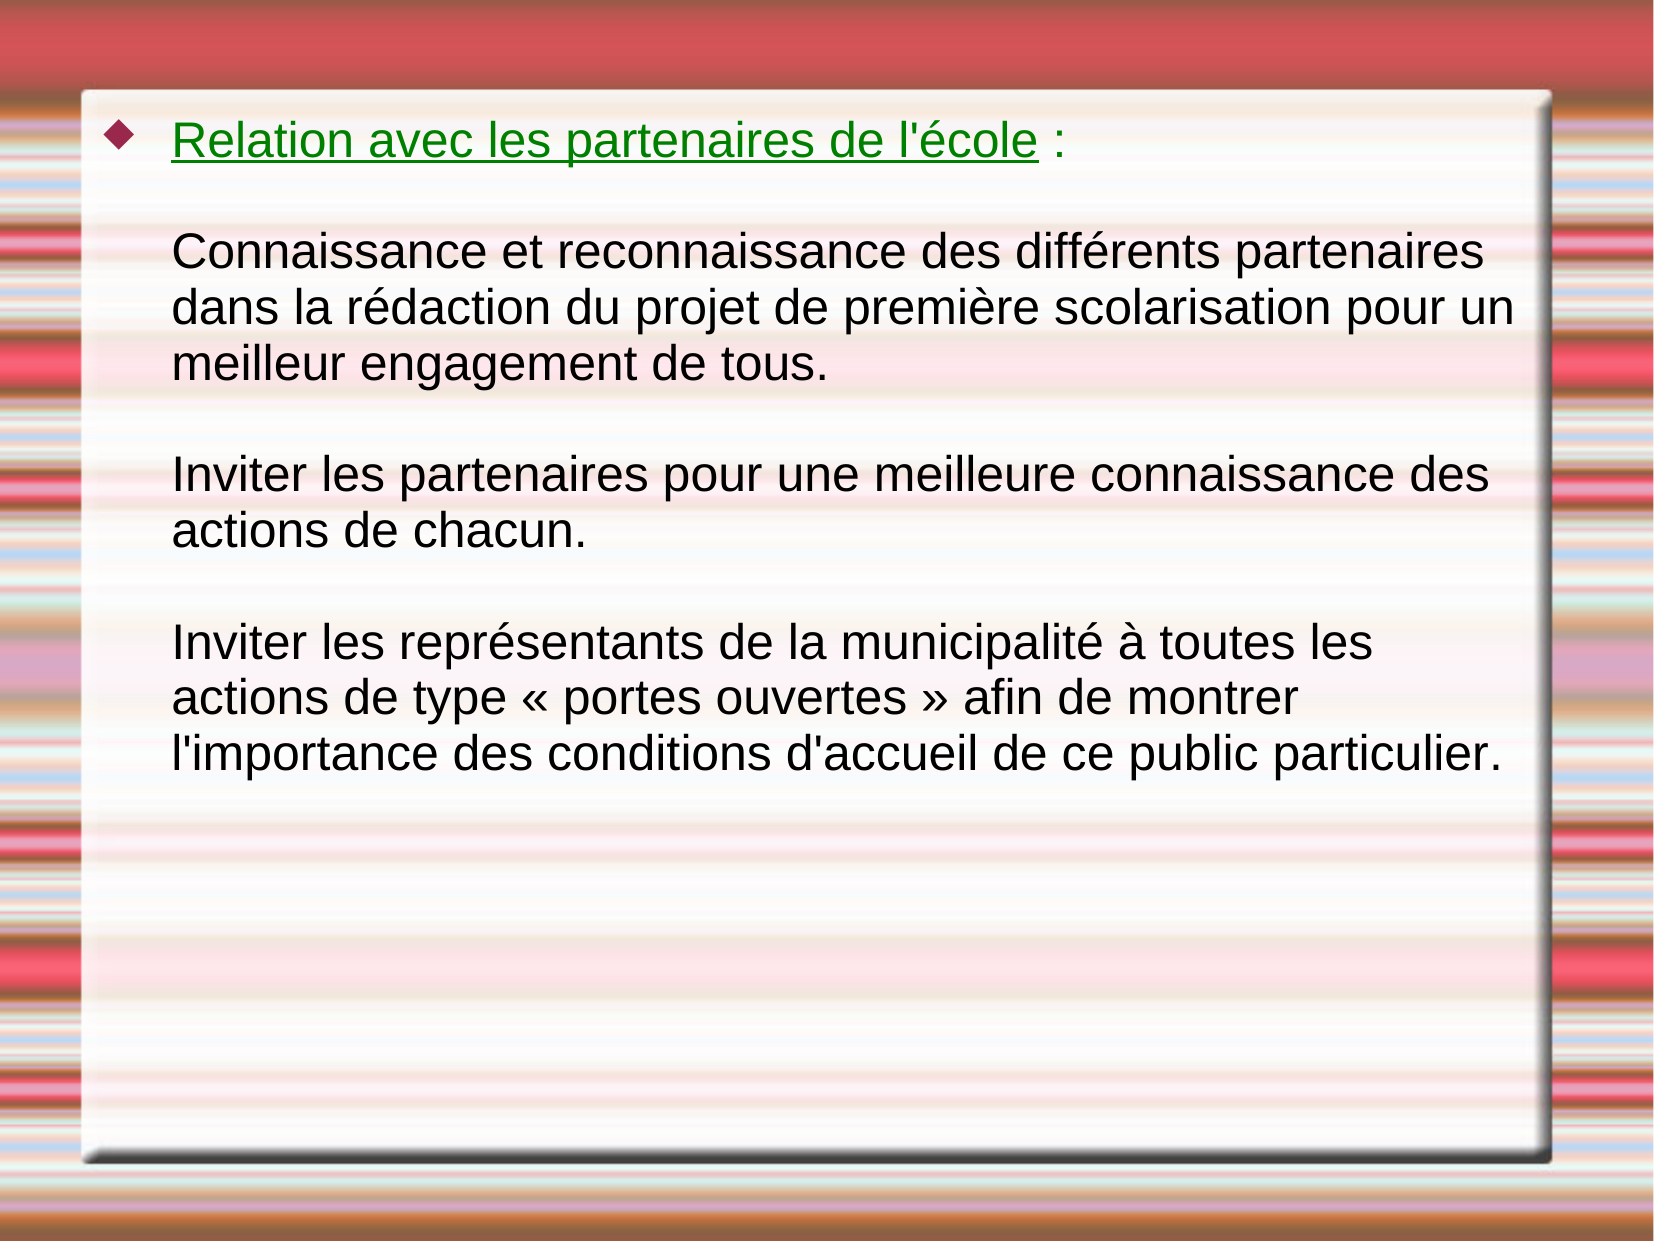

# Relation avec les partenaires de l'école :
Connaissance et reconnaissance des différents partenaires dans la rédaction du projet de première scolarisation pour un meilleur engagement de tous.
Inviter les partenaires pour une meilleure connaissance des actions de chacun.
Inviter les représentants de la municipalité à toutes les
actions de type « portes ouvertes » afin de montrer
l'importance des conditions d'accueil de ce public particulier.